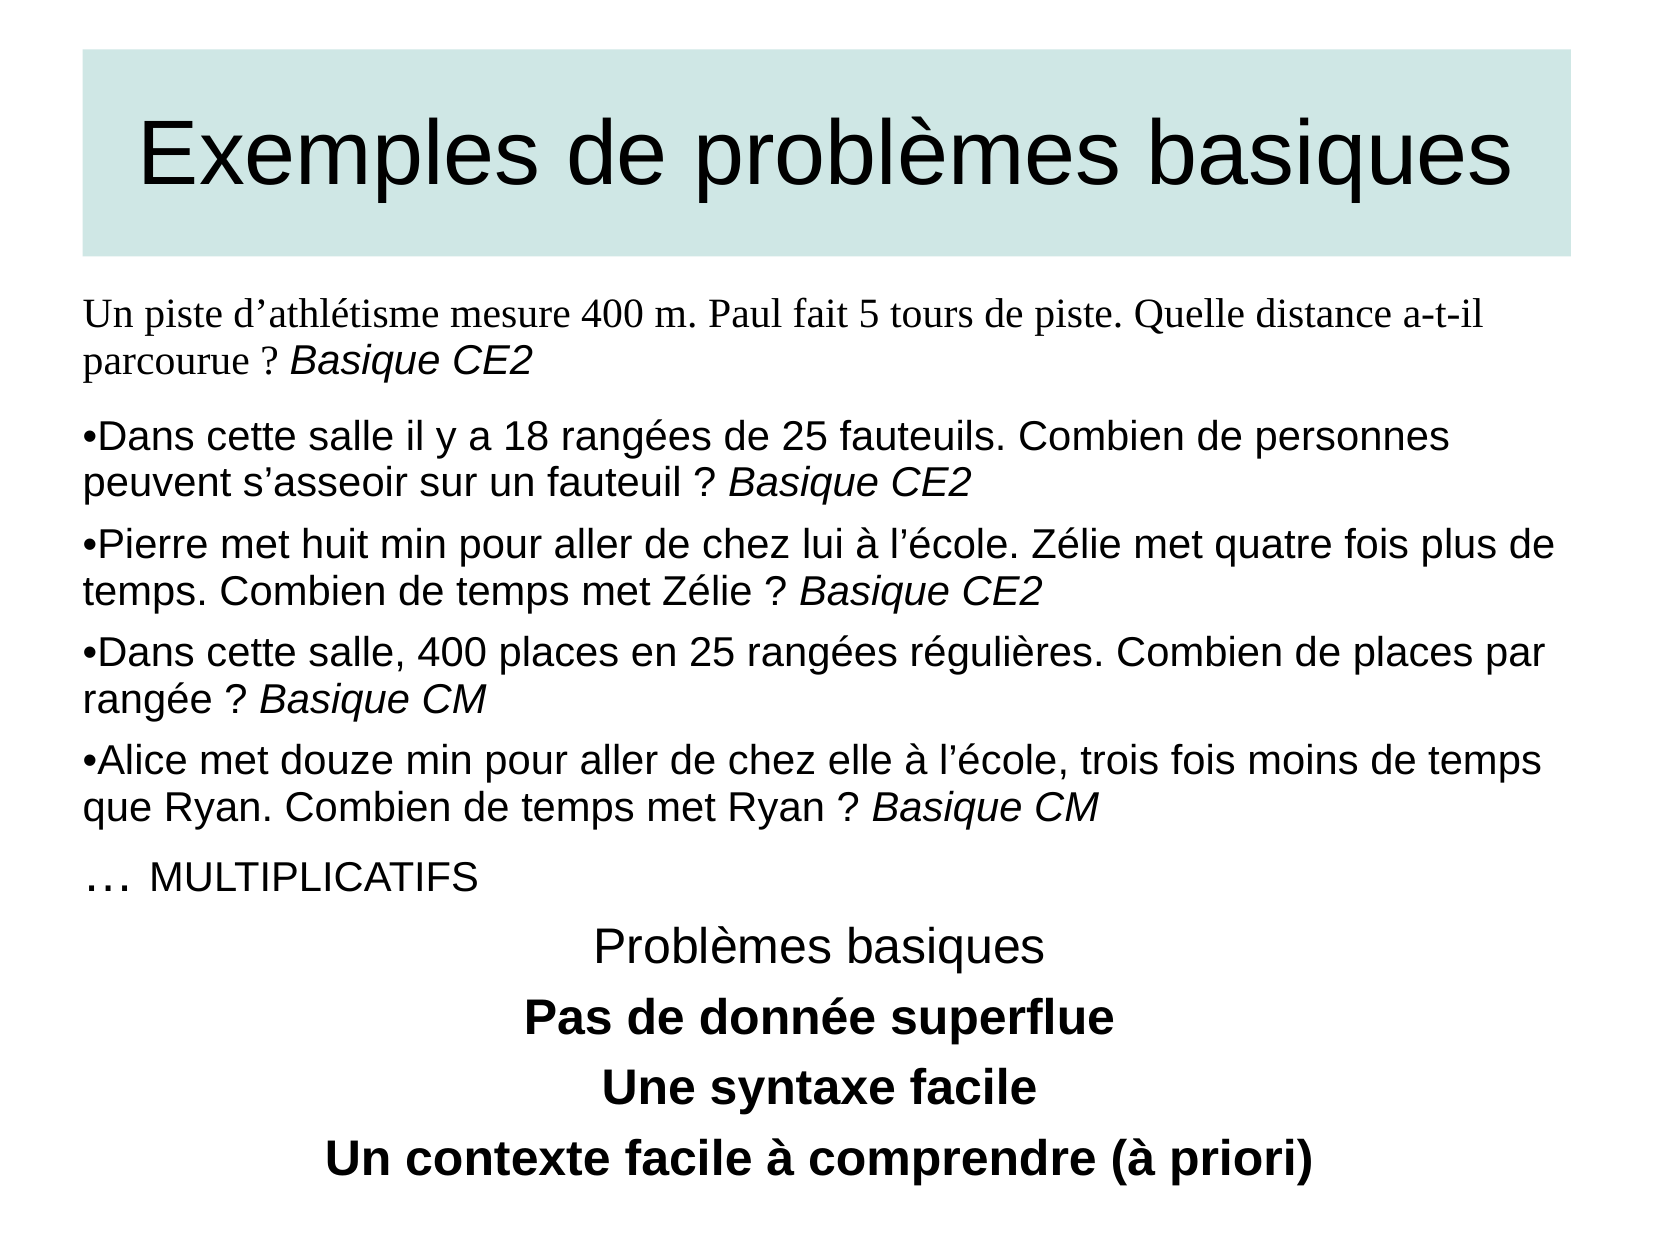

# Exemples de problèmes basiques
Un piste d’athlétisme mesure 400 m. Paul fait 5 tours de piste. Quelle distance a-t-il parcourue ? Basique CE2
•Dans cette salle il y a 18 rangées de 25 fauteuils. Combien de personnes peuvent s’asseoir sur un fauteuil ? Basique CE2
•Pierre met huit min pour aller de chez lui à l’école. Zélie met quatre fois plus de temps. Combien de temps met Zélie ? Basique CE2
•Dans cette salle, 400 places en 25 rangées régulières. Combien de places par rangée ? Basique CM
•Alice met douze min pour aller de chez elle à l’école, trois fois moins de temps que Ryan. Combien de temps met Ryan ? Basique CM
… MULTIPLICATIFS
Problèmes basiques
Pas de donnée superflue
Une syntaxe facile
Un contexte facile à comprendre (à priori)